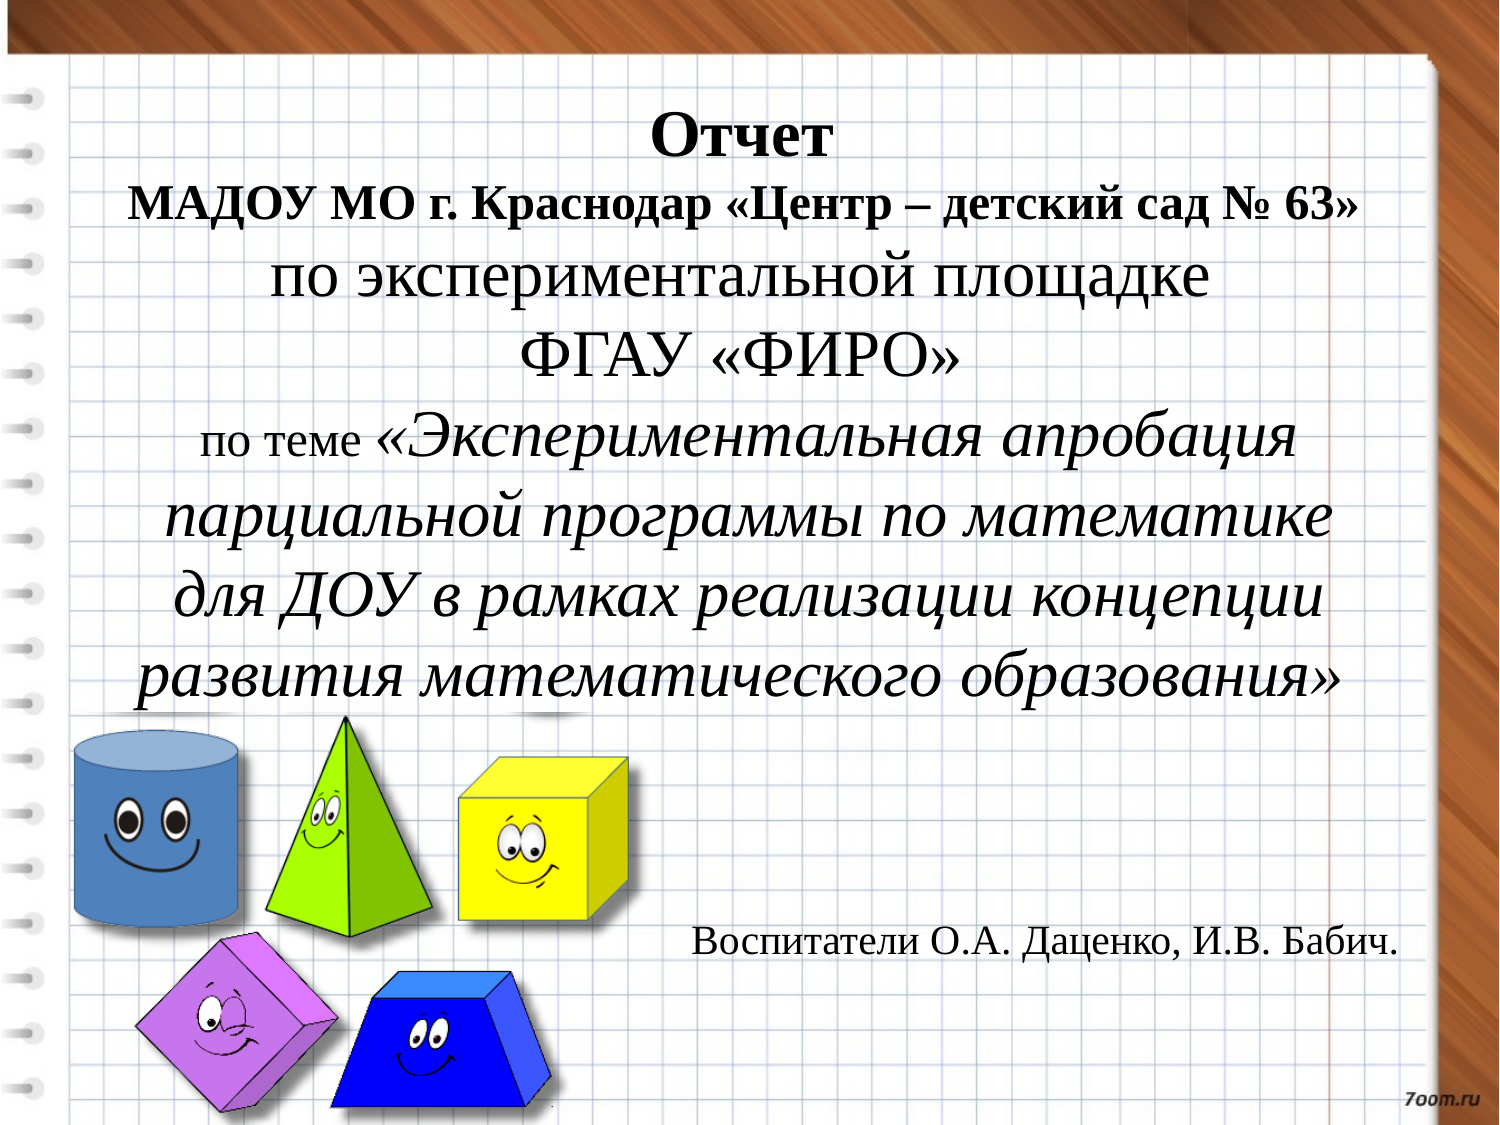

# Отчет МАДОУ МО г. Краснодар «Центр – детский сад № 63» по экспериментальной площадке ФГАУ «ФИРО» по теме «Экспериментальная апробация парциальной программы по математике для ДОУ в рамках реализации концепции развития математического образования»
 Воспитатели О.А. Даценко, И.В. Бабич.